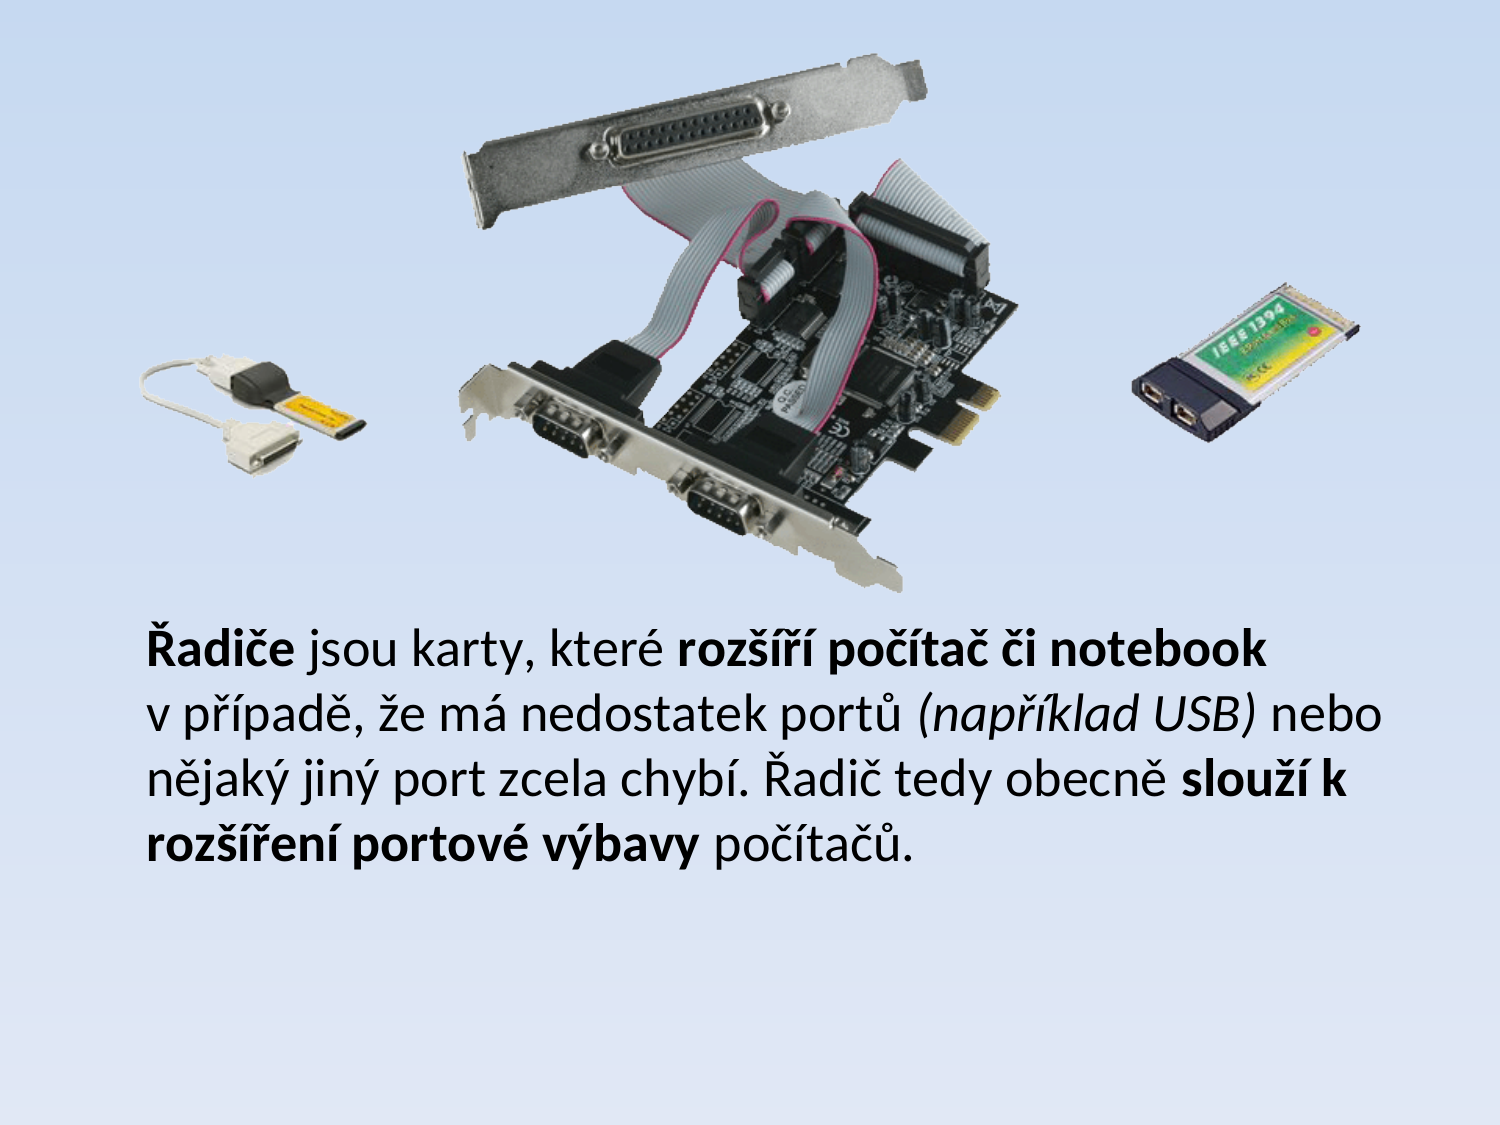

# Řadiče jsou karty, které rozšíří počítač či notebook v případě, že má nedostatek portů (například USB) nebo nějaký jiný port zcela chybí. Řadič tedy obecně slouží k rozšíření portové výbavy počítačů.